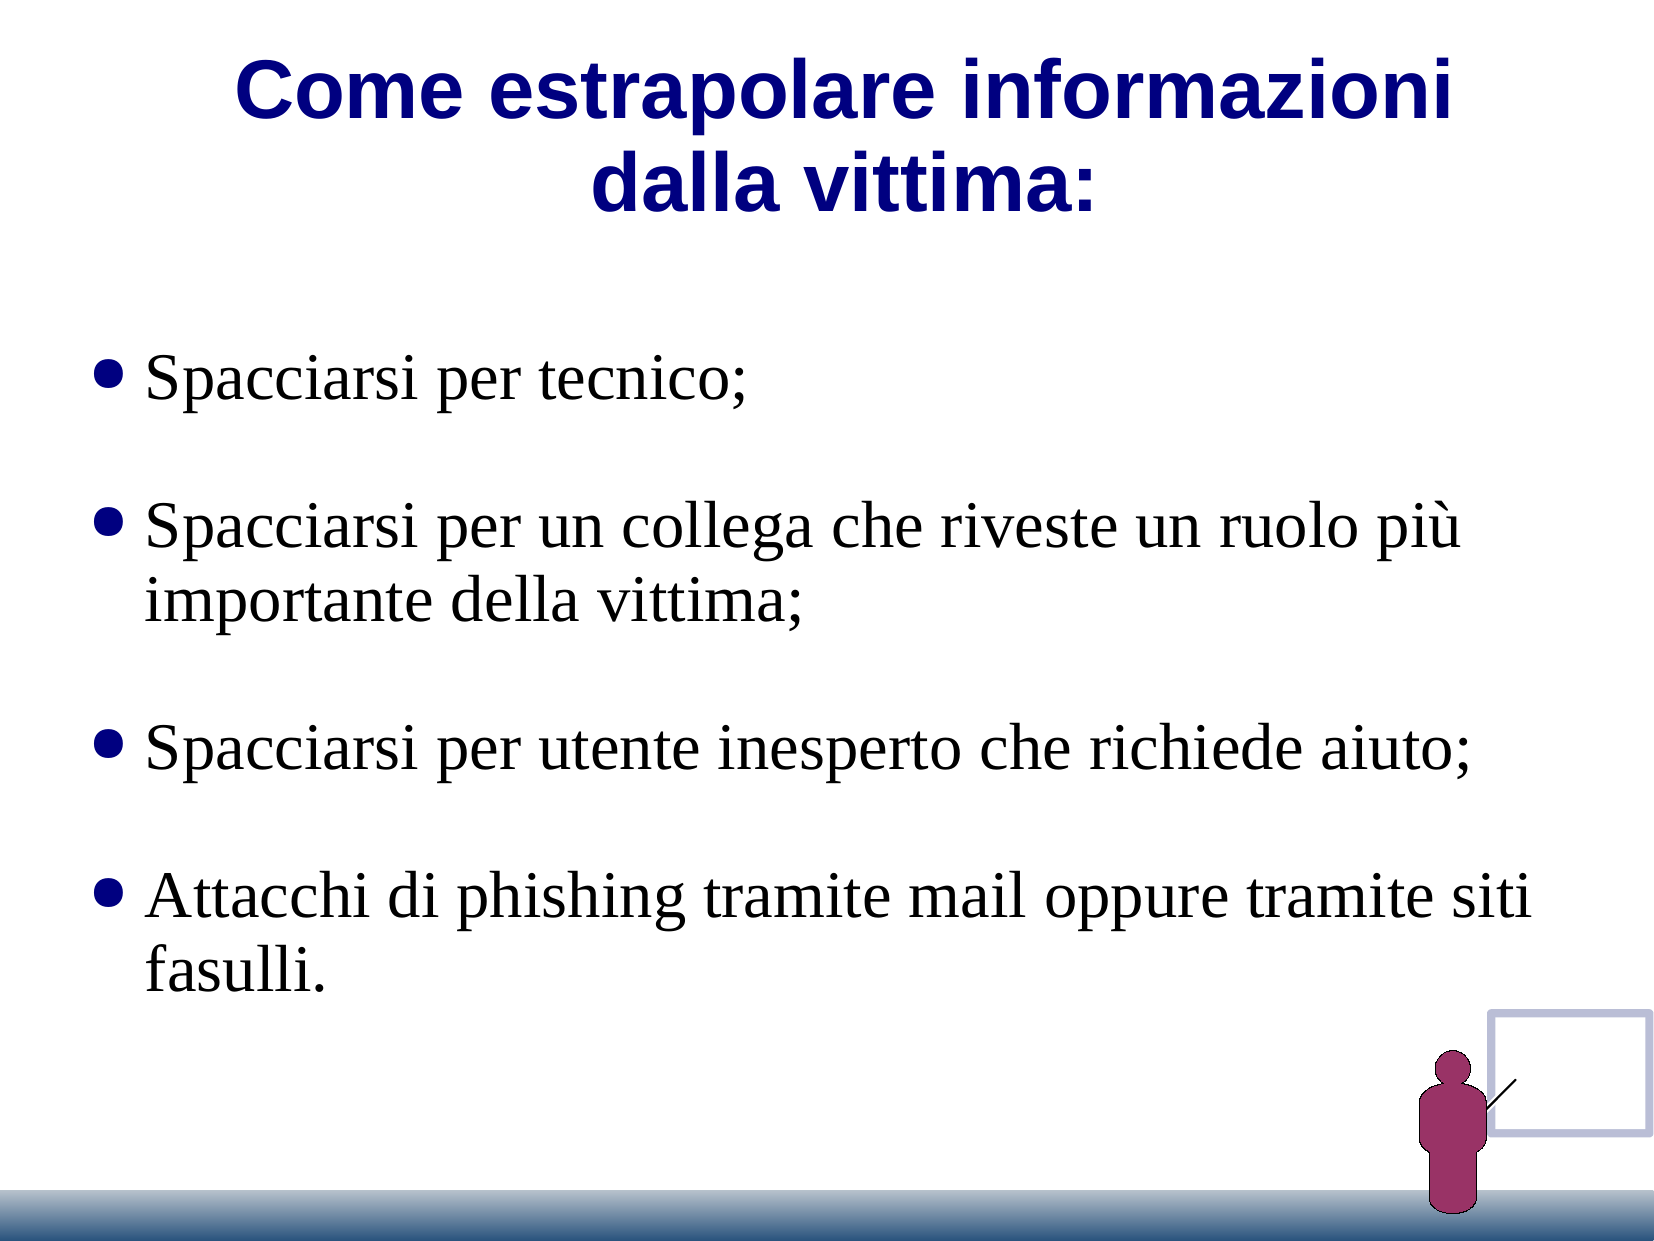

# Come estrapolare informazioni dalla vittima:
 Spacciarsi per tecnico;
 Spacciarsi per un collega che riveste un ruolo più
 importante della vittima;
 Spacciarsi per utente inesperto che richiede aiuto;
 Attacchi di phishing tramite mail oppure tramite siti
 fasulli.